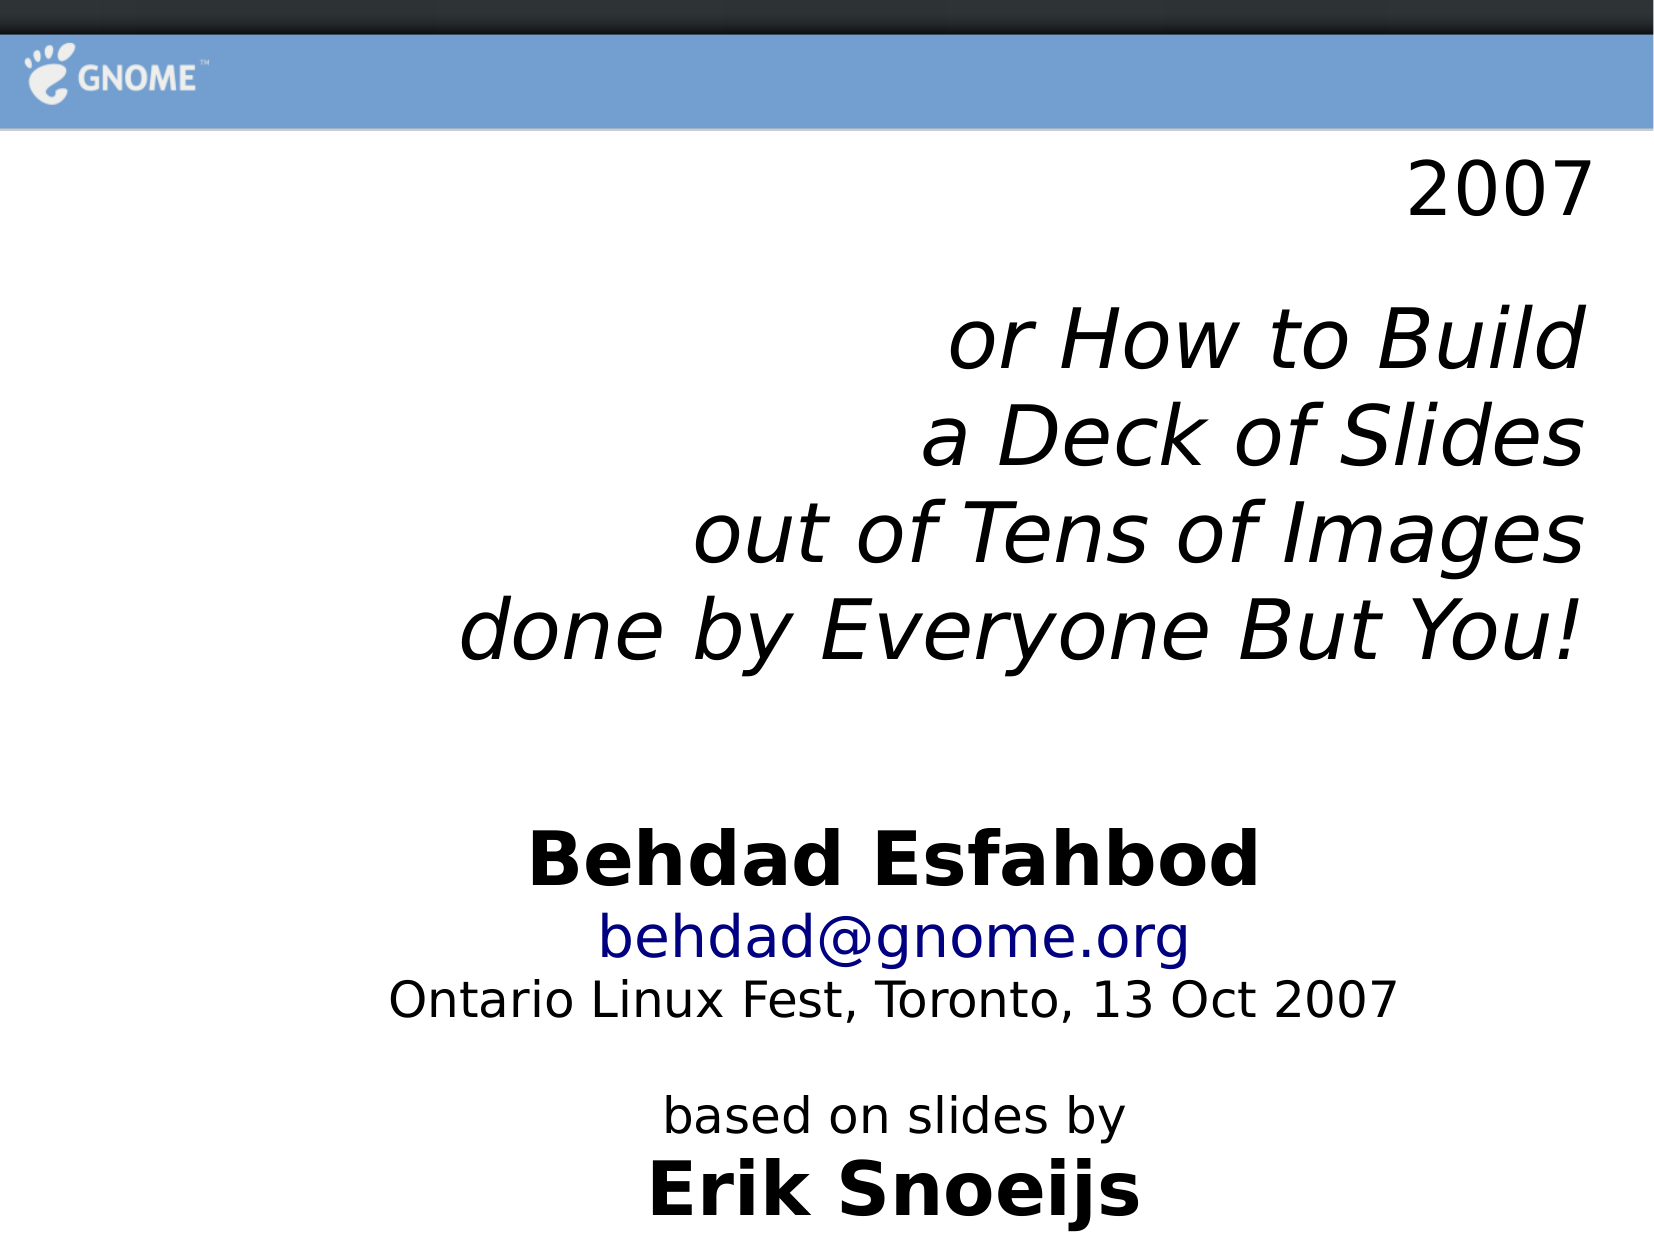

2007
or How to Build
a Deck of Slides
out of Tens of Images
done by Everyone But You!
Behdad Esfahbod
behdad@gnome.org
Ontario Linux Fest, Toronto, 13 Oct 2007
based on slides by
Erik Snoeijs